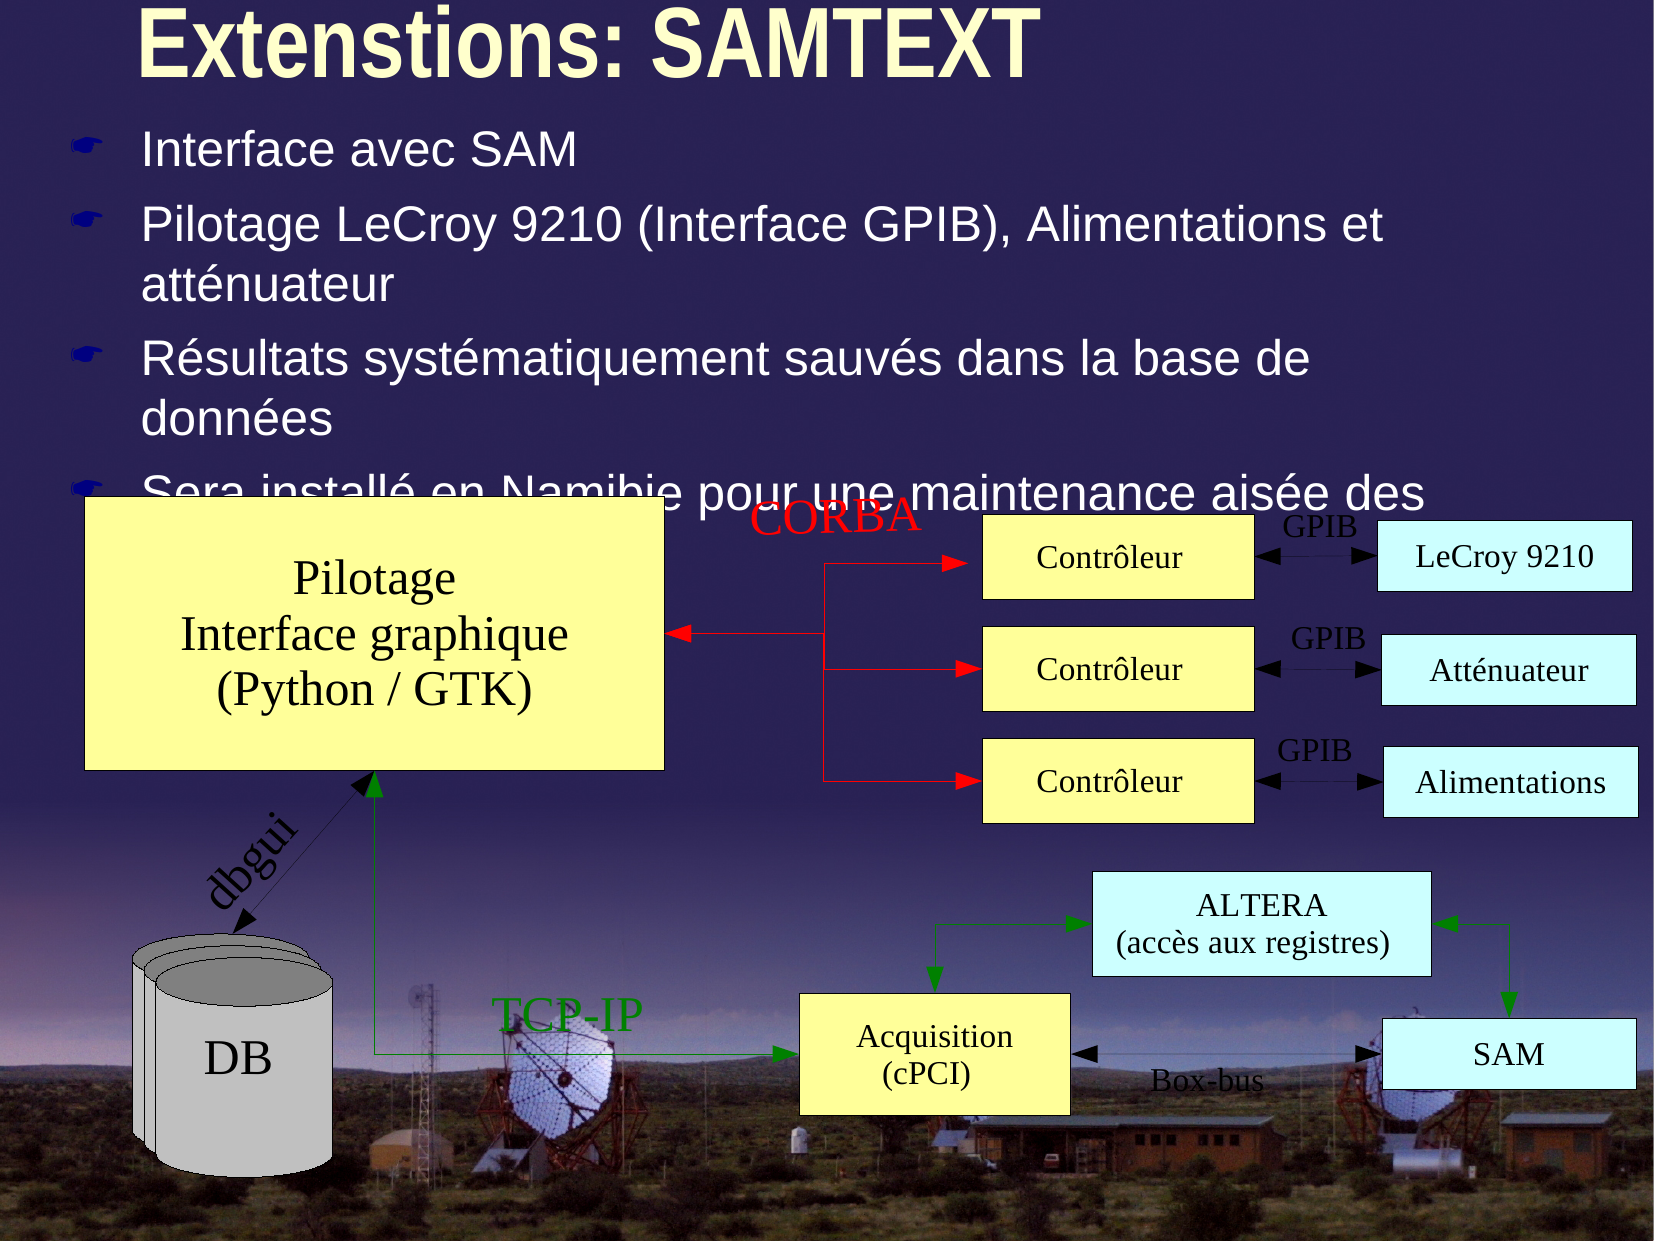

# Extenstions: SAMTEXT
Interface avec SAM
Pilotage LeCroy 9210 (Interface GPIB), Alimentations et atténuateur
Résultats systématiquement sauvés dans la base de données
Sera installé en Namibie pour une maintenance aisée des tiroirs
CORBA
Pilotage
Interface graphique
(Python / GTK)
GPIB
Contrôleur
LeCroy 9210
GPIB
Contrôleur
Atténuateur
GPIB
Contrôleur
Alimentations
dbgui
ALTERA
(accès aux registres)
DB
TCP-IP
Acquisition
(cPCI)
SAM
Box-bus